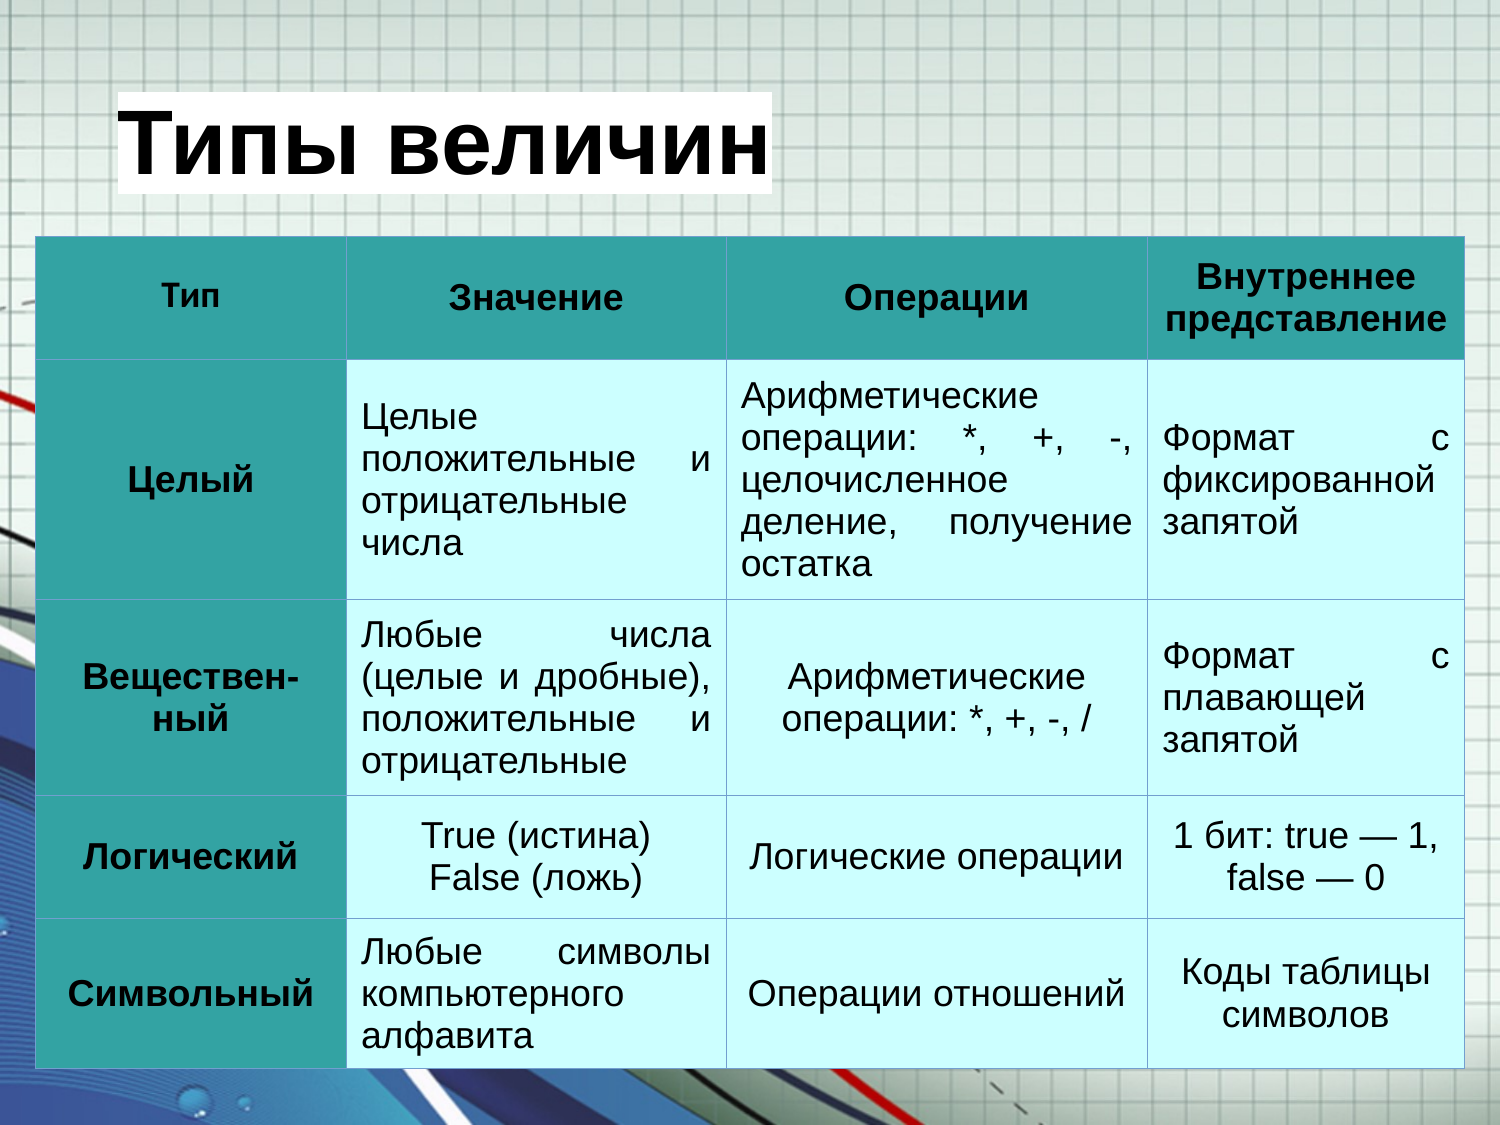

Типы величин
| Тип | Значение | Операции | Внутреннее представление |
| --- | --- | --- | --- |
| Целый | Целые положительные и отрицательные числа | Арифметические операции: \*, +, -, целочисленное деление, получение остатка | Формат с фиксированной запятой |
| Веществен-ный | Любые числа (целые и дробные), положительные и отрицательные | Арифметические операции: \*, +, -, / | Формат с плавающей запятой |
| Логический | True (истина) False (ложь) | Логические операции | 1 бит: true — 1, false — 0 |
| Символьный | Любые символы компьютерного алфавита | Операции отношений | Коды таблицы символов |
#